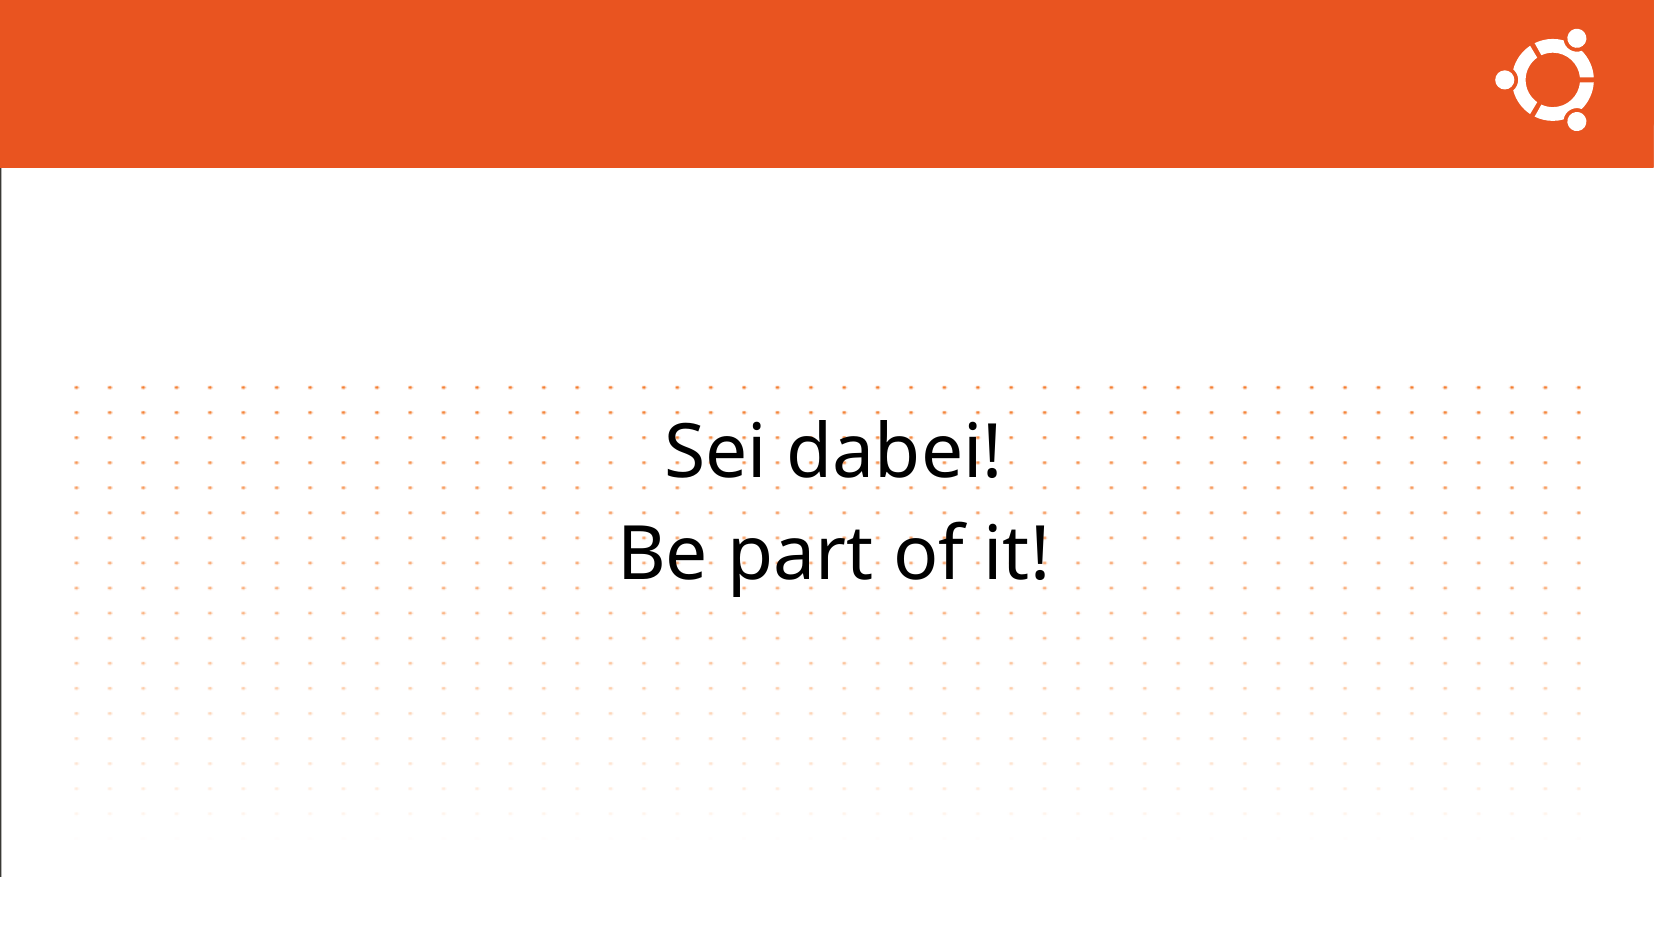

#
Sei dabei!
Be part of it!